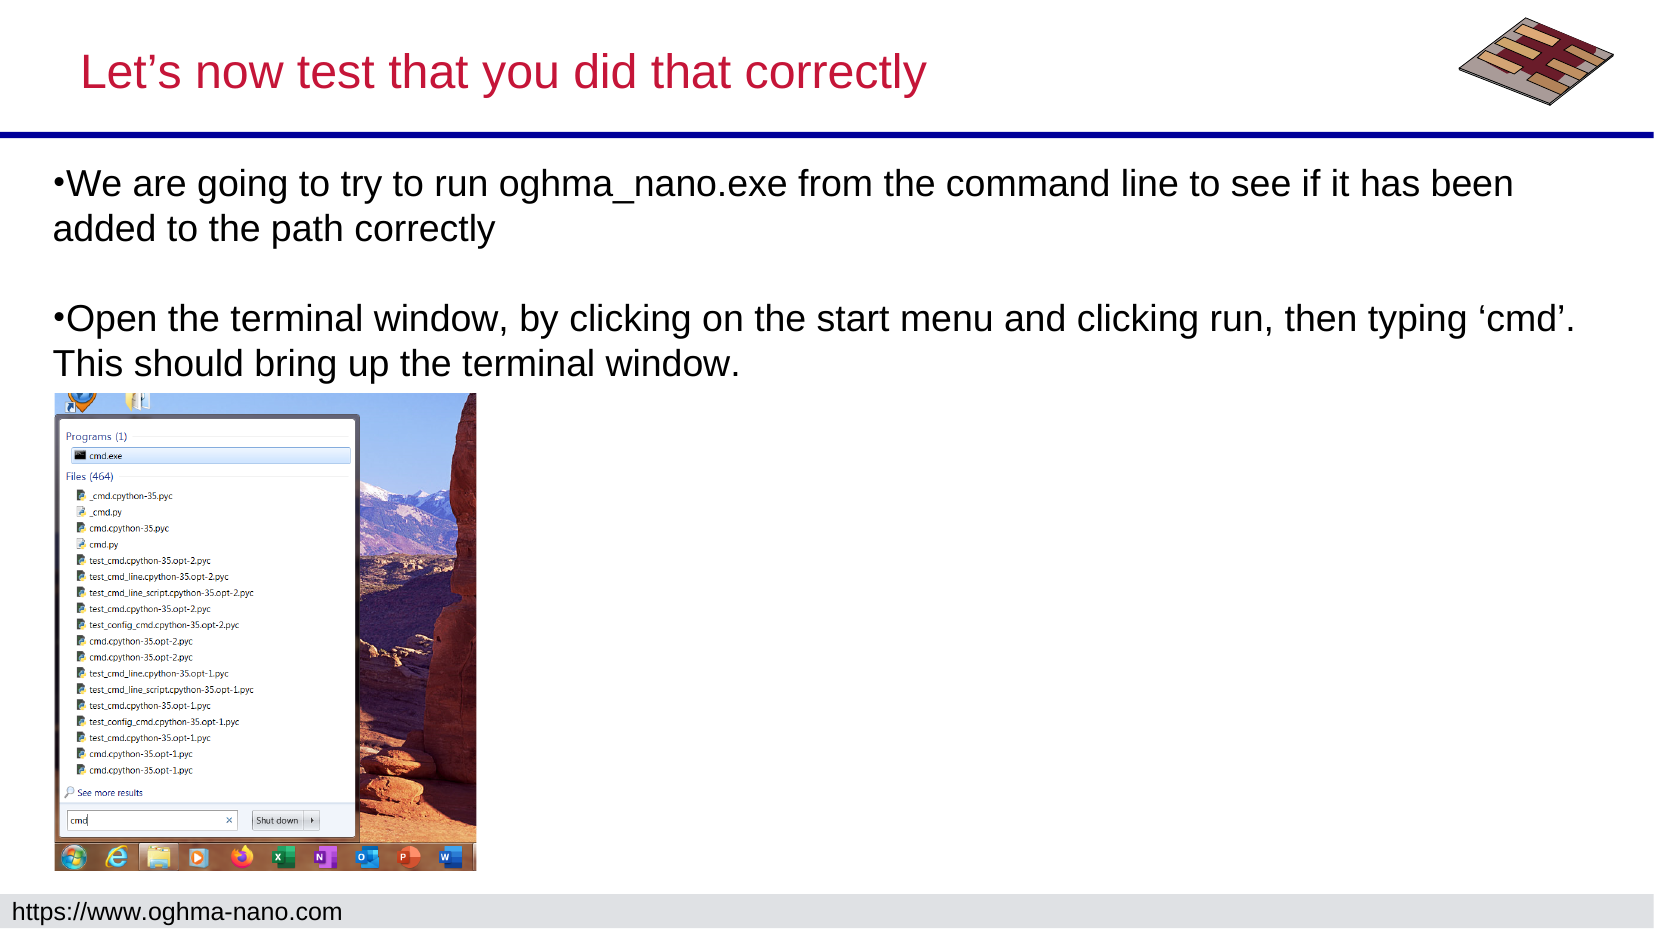

# Let’s now test that you did that correctly
We are going to try to run oghma_nano.exe from the command line to see if it has been added to the path correctly
Open the terminal window, by clicking on the start menu and clicking run, then typing ‘cmd’. This should bring up the terminal window.